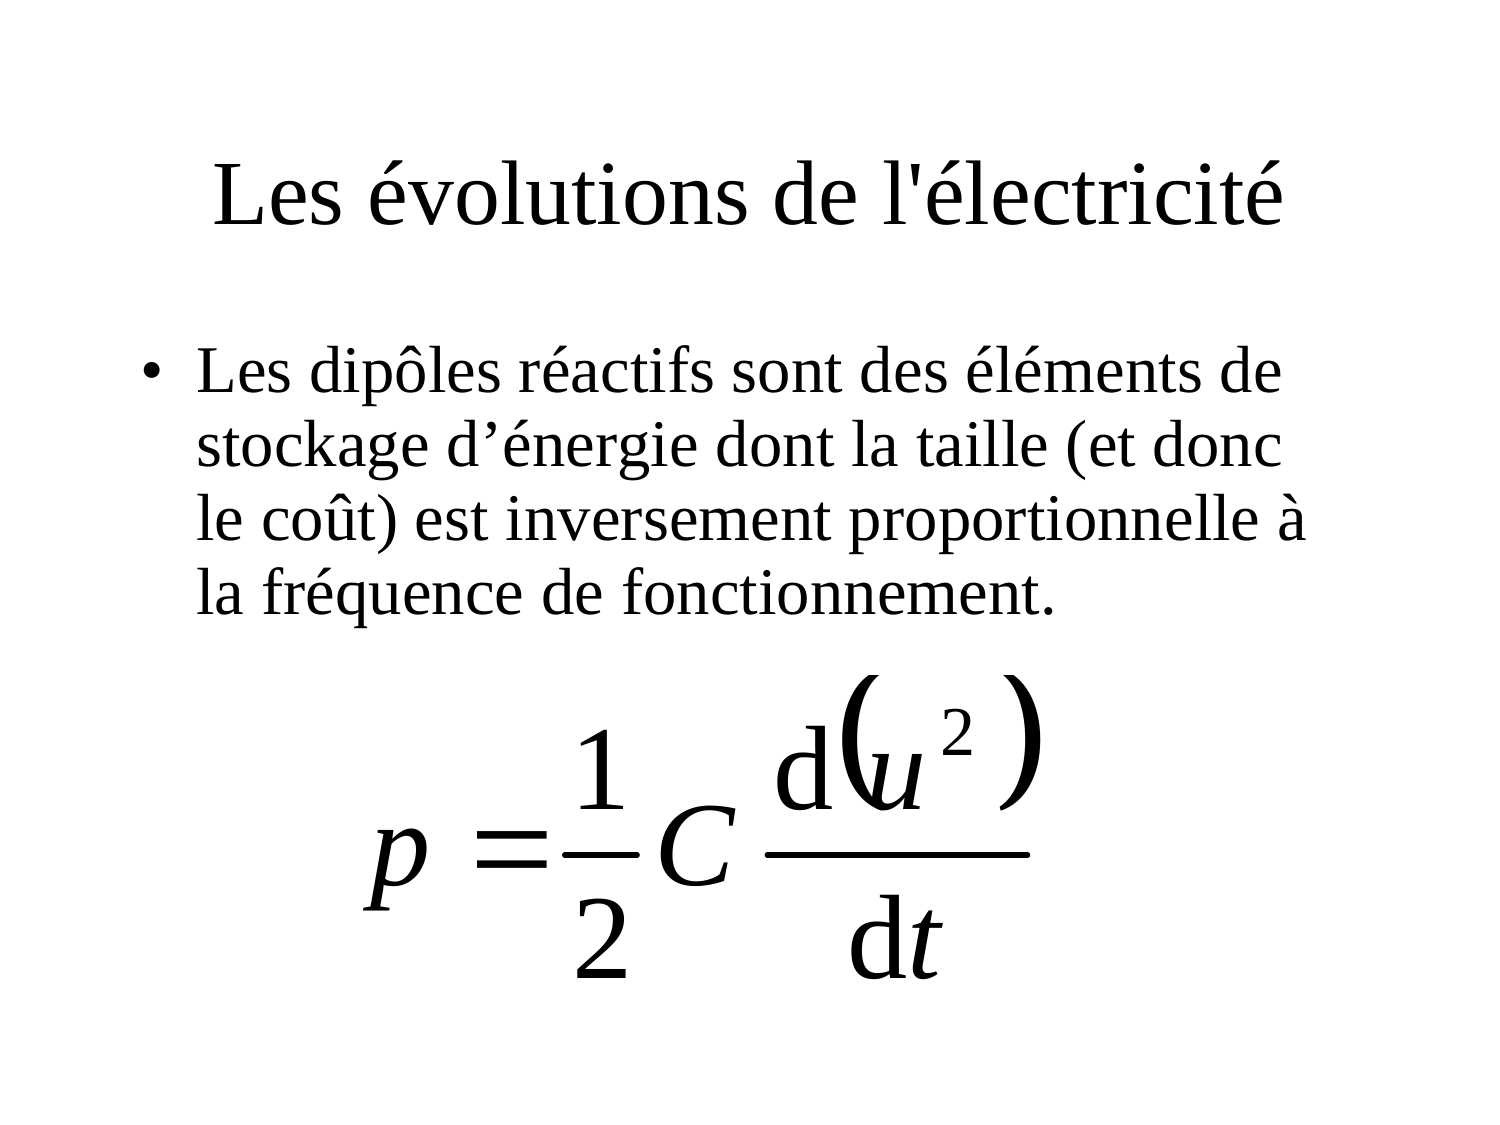

# Les évolutions de l'électricité
Les dipôles réactifs sont des éléments de stockage d’énergie dont la taille (et donc le coût) est inversement proportionnelle à la fréquence de fonctionnement.